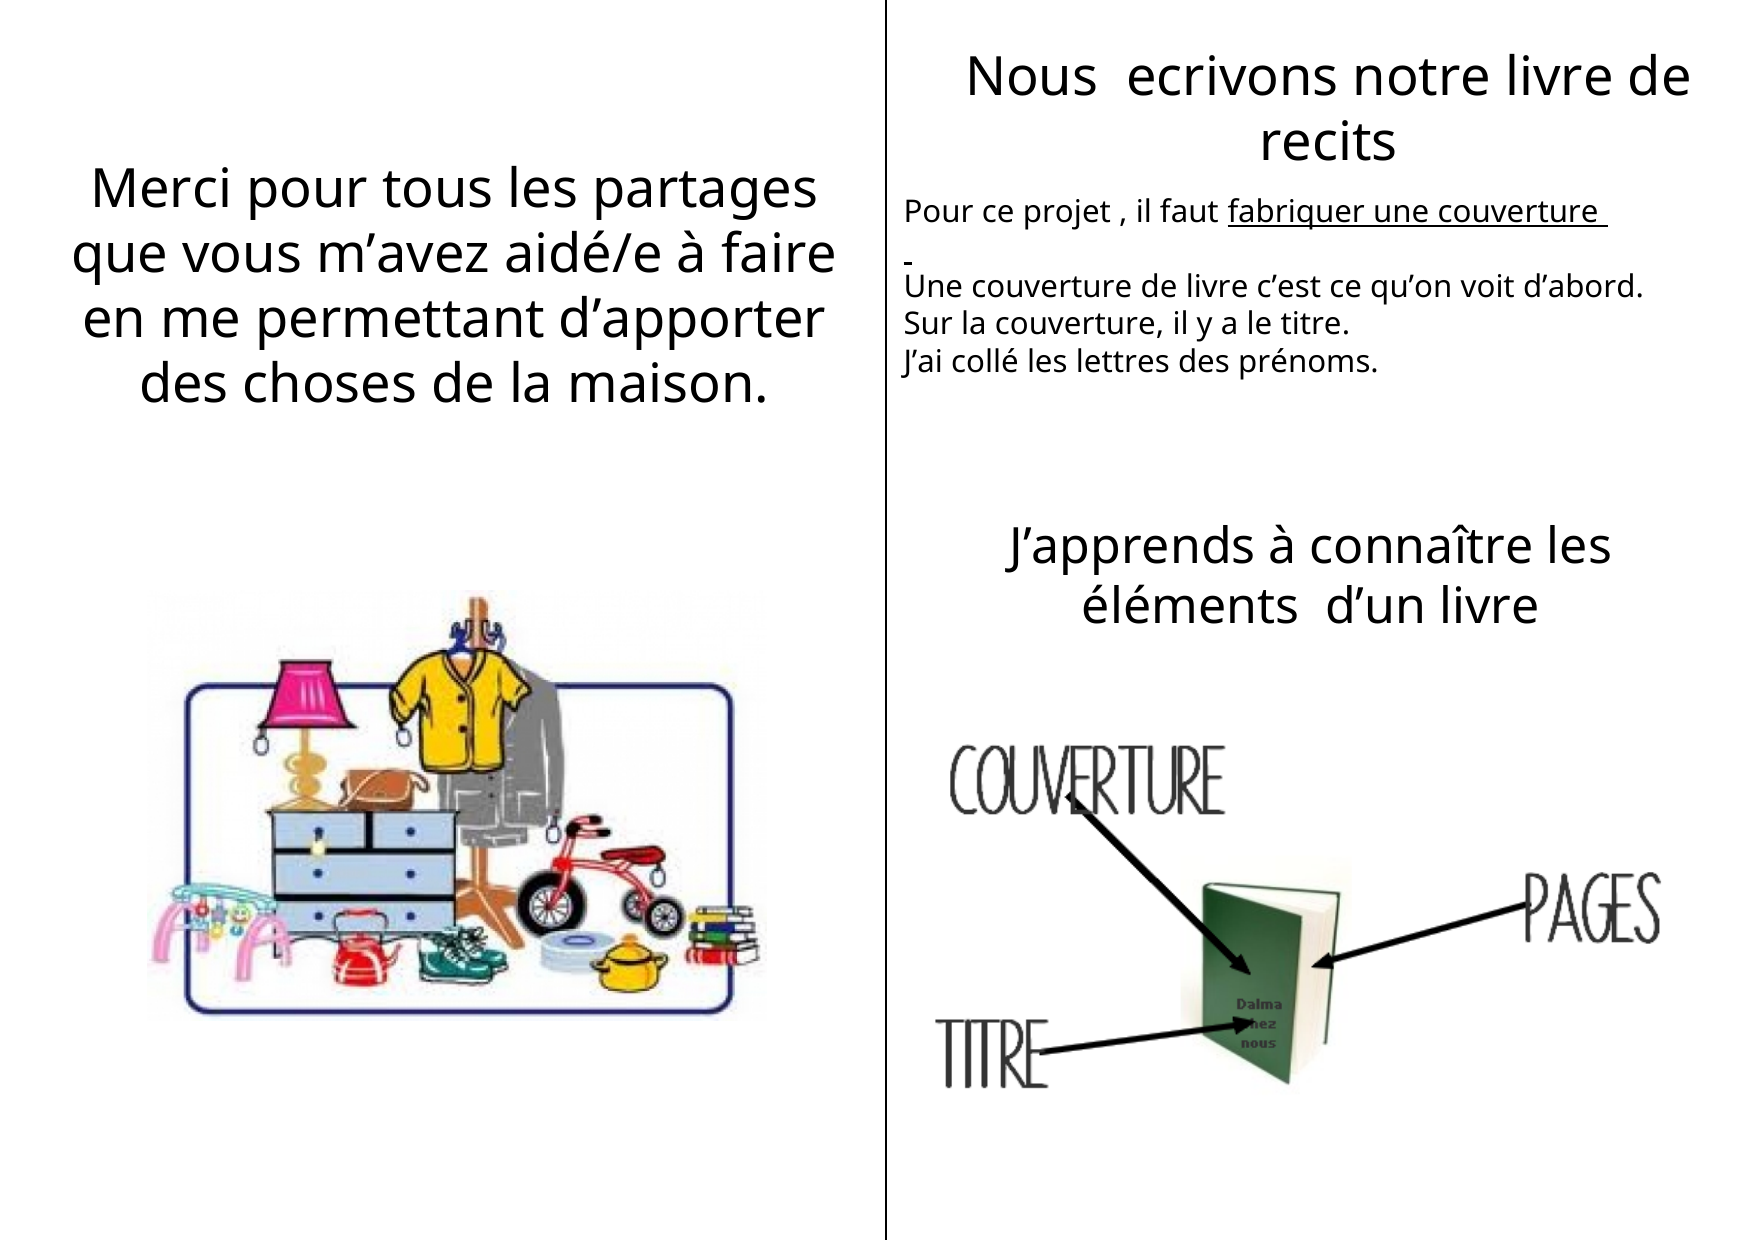

Nous ecrivons notre livre de recits
Merci pour tous les partages que vous m’avez aidé/e à faire en me permettant d’apporter des choses de la maison.
Pour ce projet , il faut fabriquer une couverture
Une couverture de livre c’est ce qu’on voit d’abord.
Sur la couverture, il y a le titre.
J’ai collé les lettres des prénoms.
J’apprends à connaître les éléments d’un livre